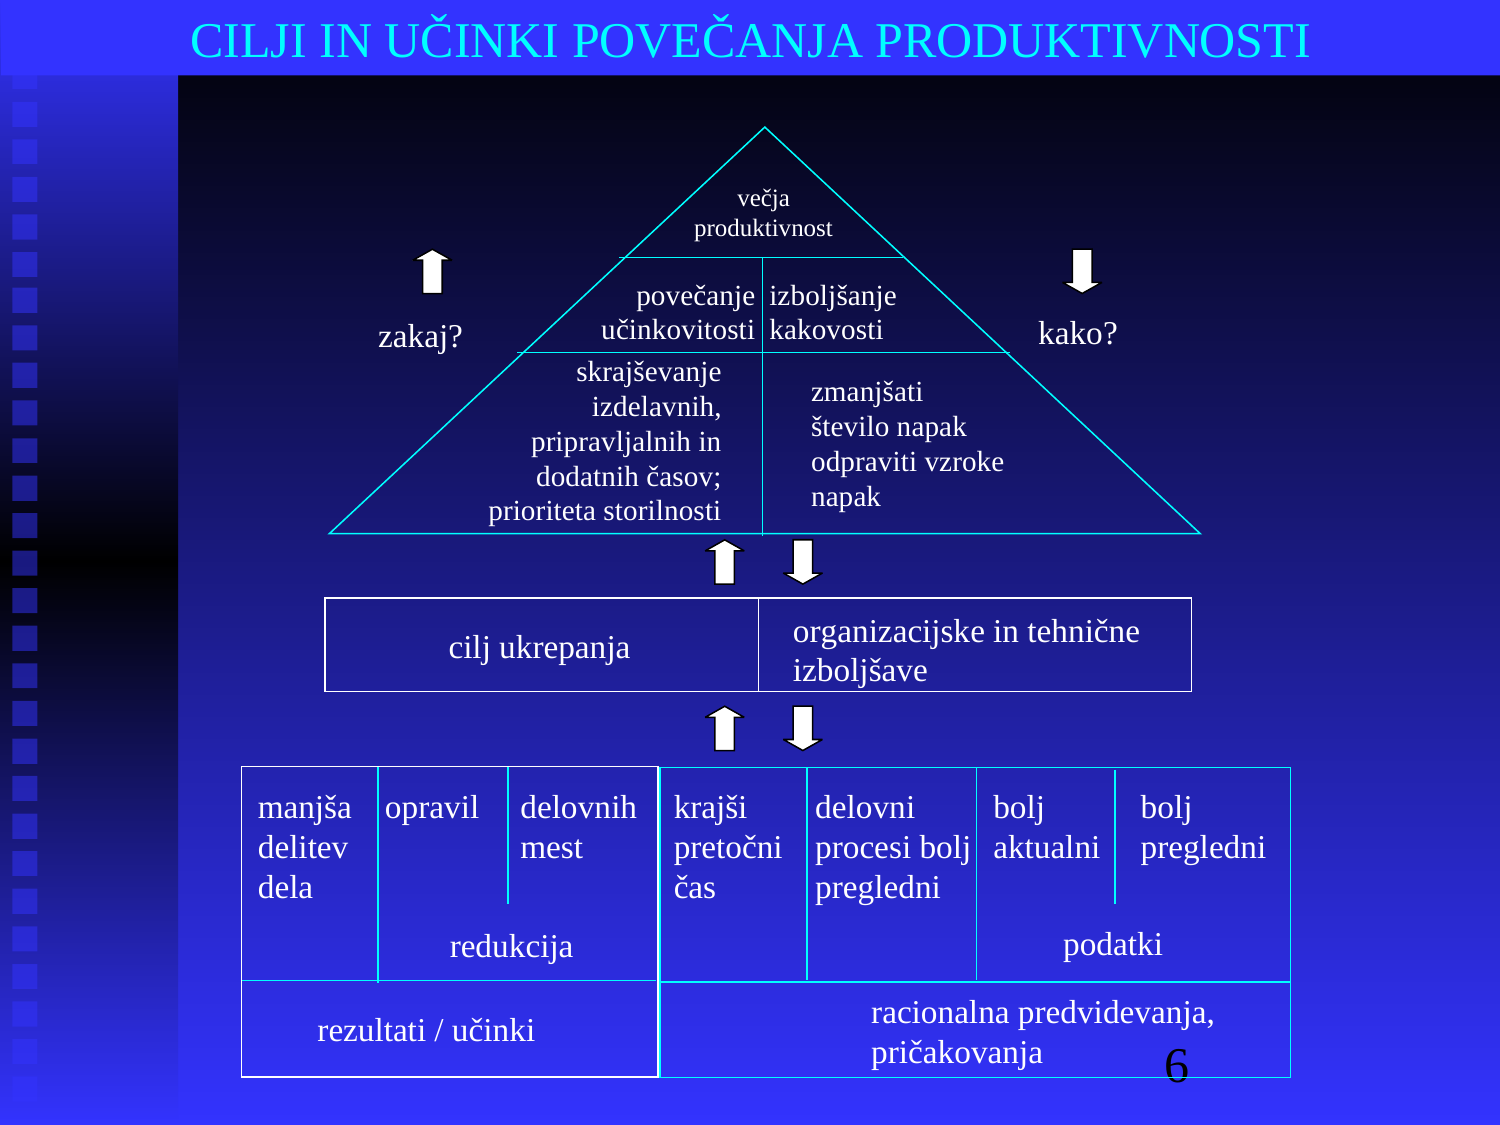

CILJI IN UČINKI POVEČANJA PRODUKTIVNOSTI
večja produktivnost
zakaj?
kako?
povečanje učinkovitosti
izboljšanje
kakovosti
skrajševanje izdelavnih, pripravljalnih in dodatnih časov; prioriteta storilnosti
zmanjšati
število napak
odpraviti vzroke napak
cilj ukrepanja
organizacijske in tehnične izboljšave
manjša
delitev dela
opravil
redukcija
rezultati / učinki
delovnih mest
krajši pretočni čas
delovni procesi bolj pregledni
bolj aktualni
bolj pregledni
podatki
racionalna predvidevanja,
pričakovanja
6